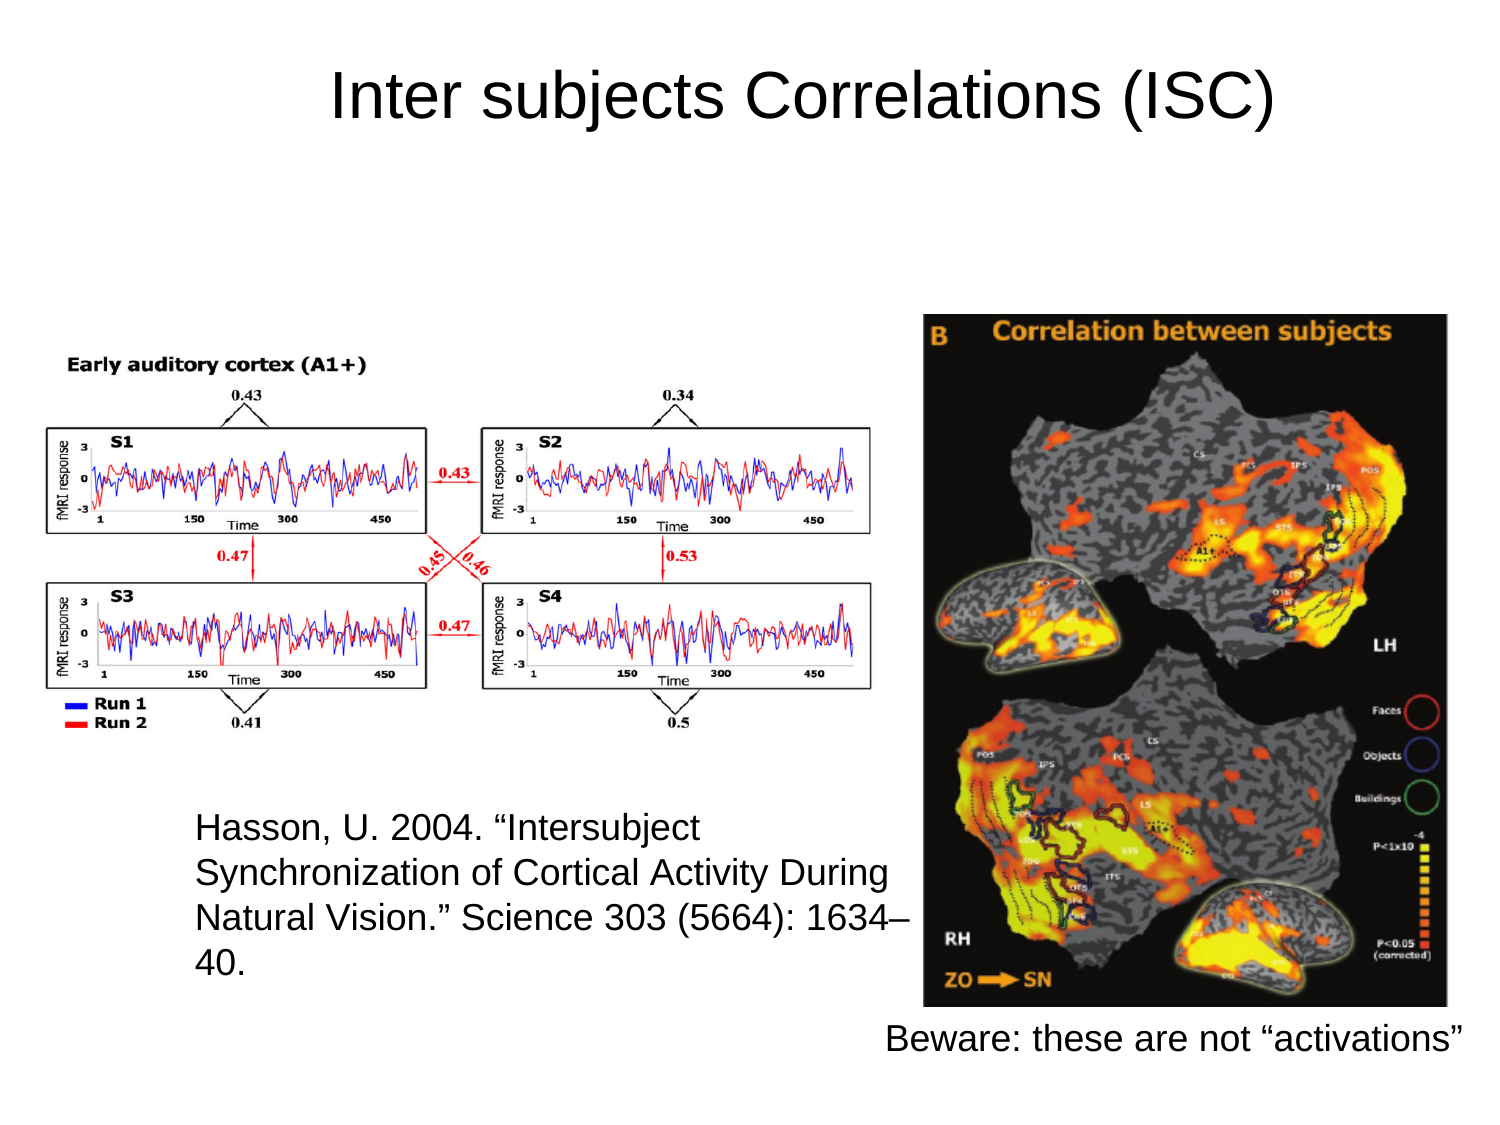

Inter subjects Correlations (ISC)
Hasson, U. 2004. “Intersubject Synchronization of Cortical Activity During Natural Vision.” Science 303 (5664): 1634–40.
Beware: these are not “activations”